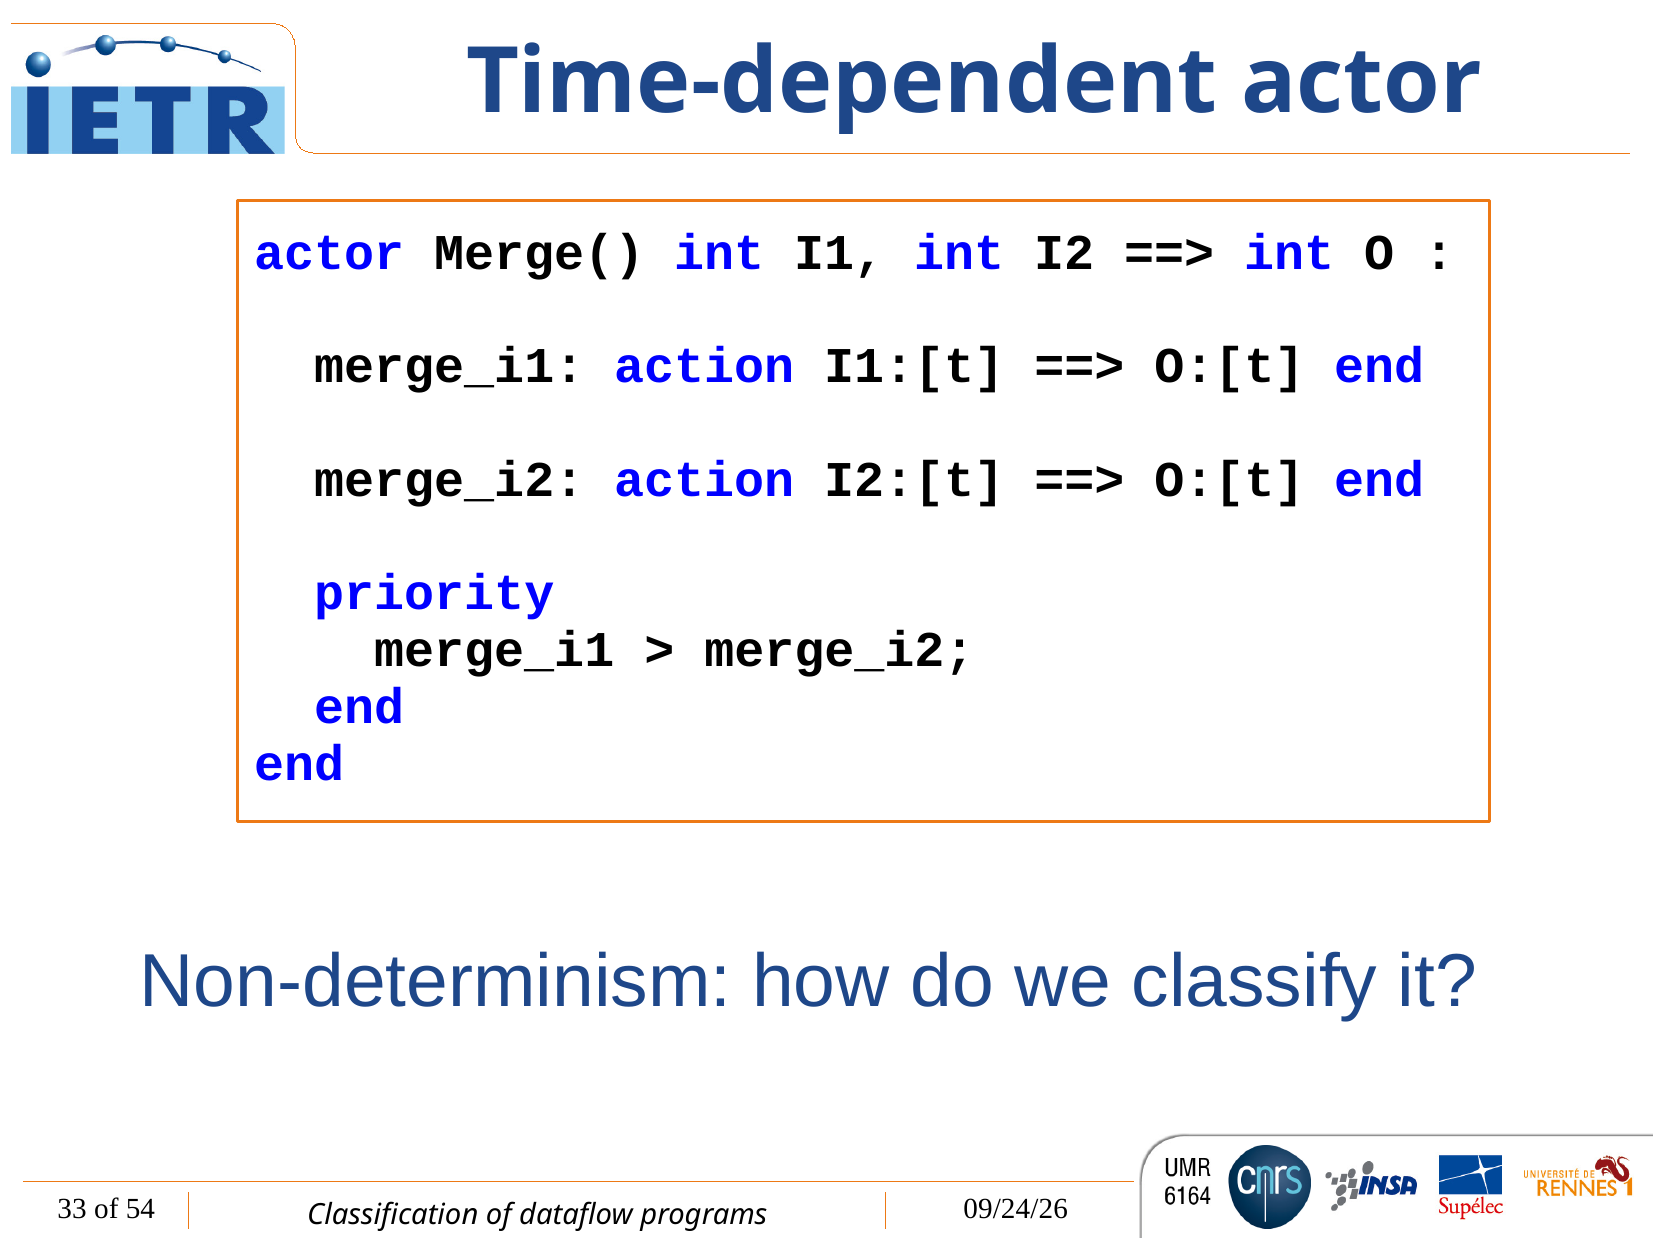

# Time-dependent actor
actor Merge() int I1, int I2 ==> int O :
 merge_i1: action I1:[t] ==> O:[t] end
 merge_i2: action I2:[t] ==> O:[t] end
 priority
 merge_i1 > merge_i2;
 end
end
Non-determinism: how do we classify it?
I1
Merge
O
I2
33
Classification of dataflow programs